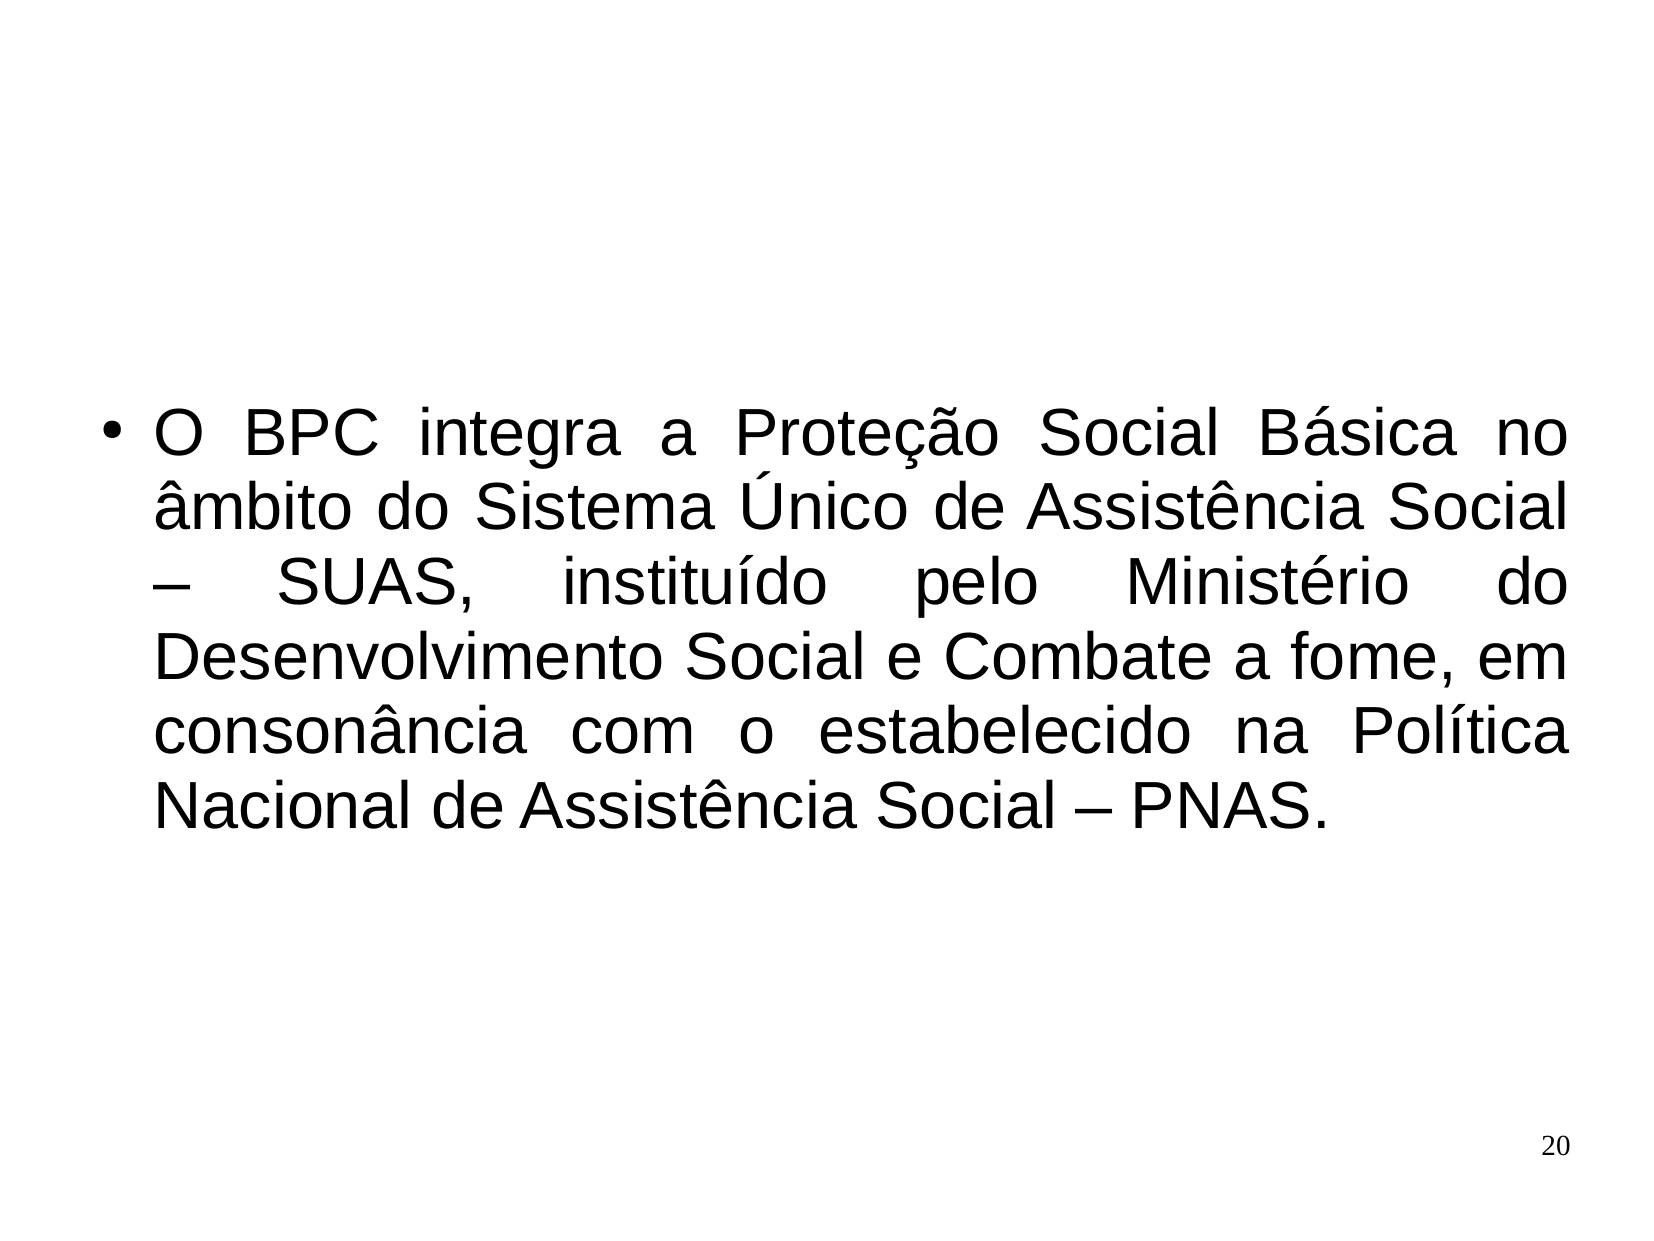

# O BPC integra a Proteção Social Básica no âmbito do Sistema Único de Assistência Social – SUAS, instituído pelo Ministério do Desenvolvimento Social e Combate a fome, em consonância com o estabelecido na Política Nacional de Assistência Social – PNAS.
20